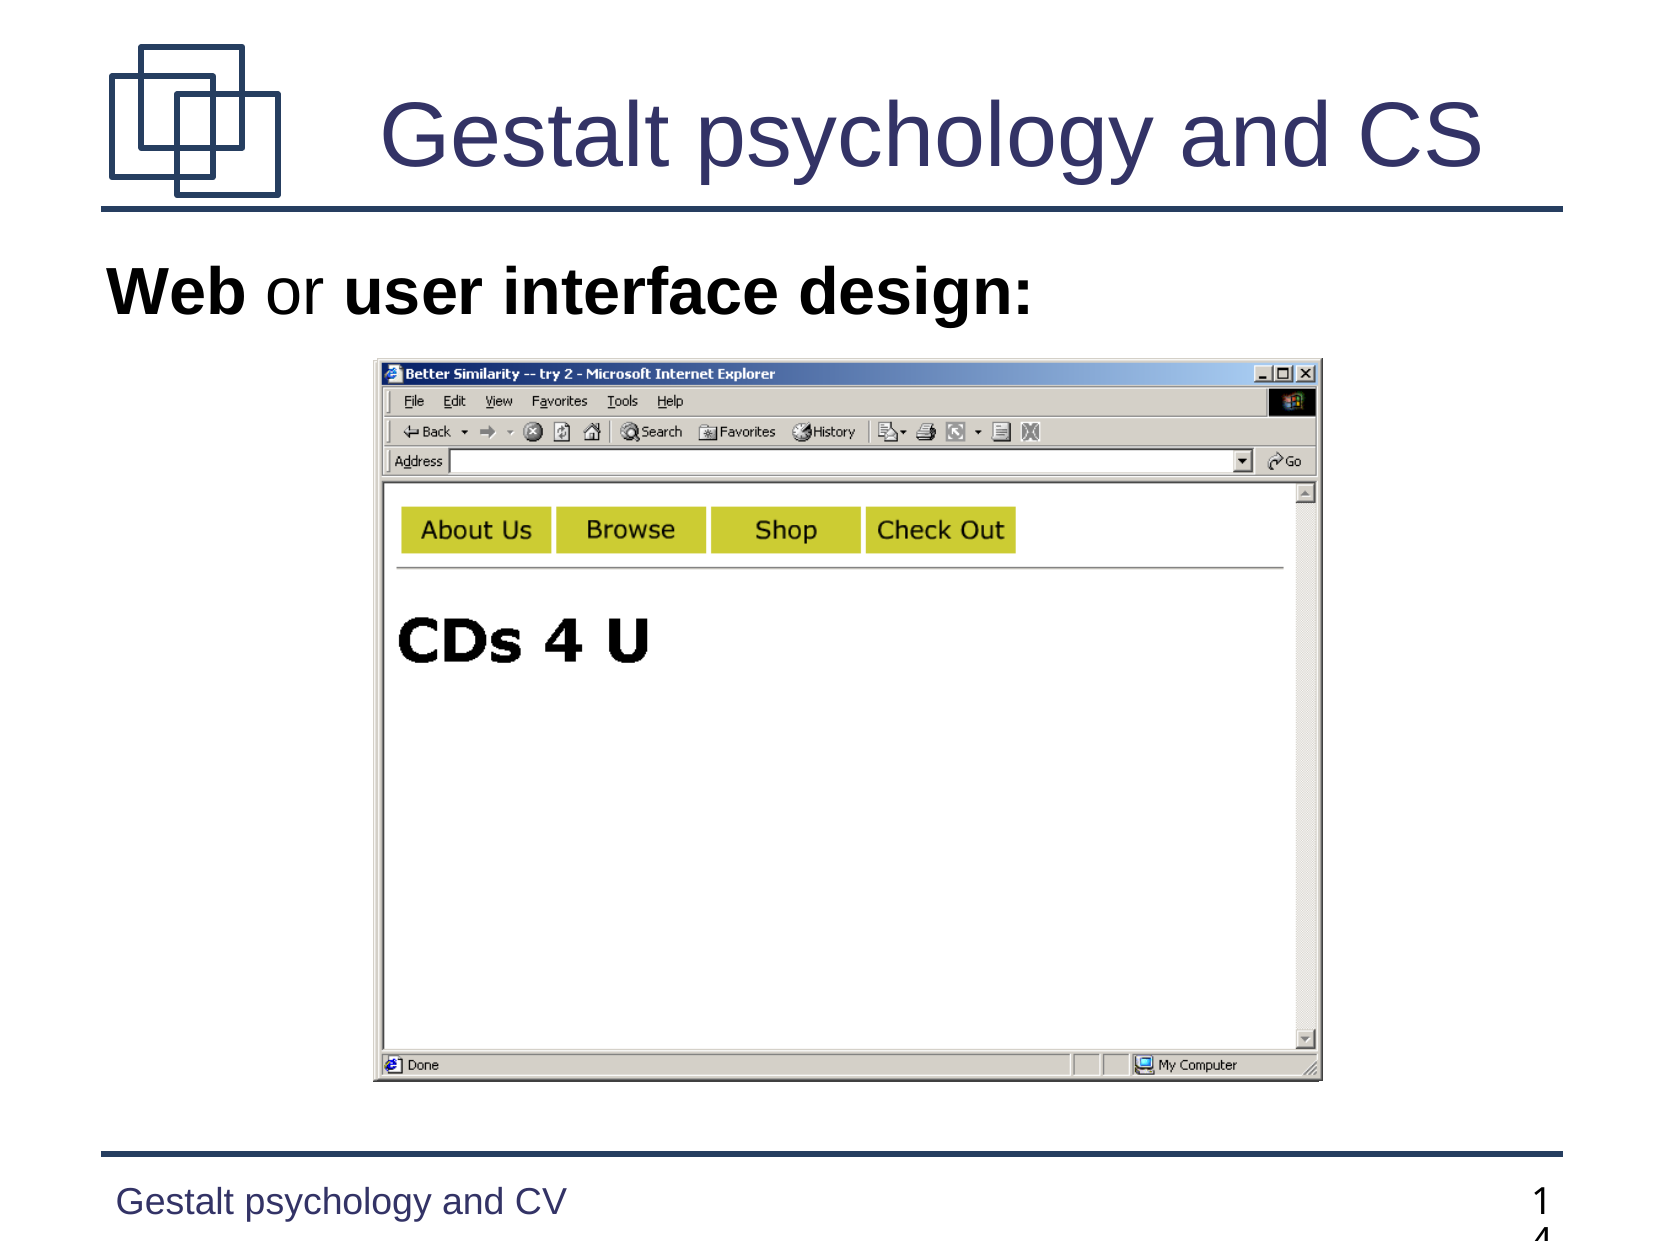

# Gestalt psychology and CS
Web or user interface design: